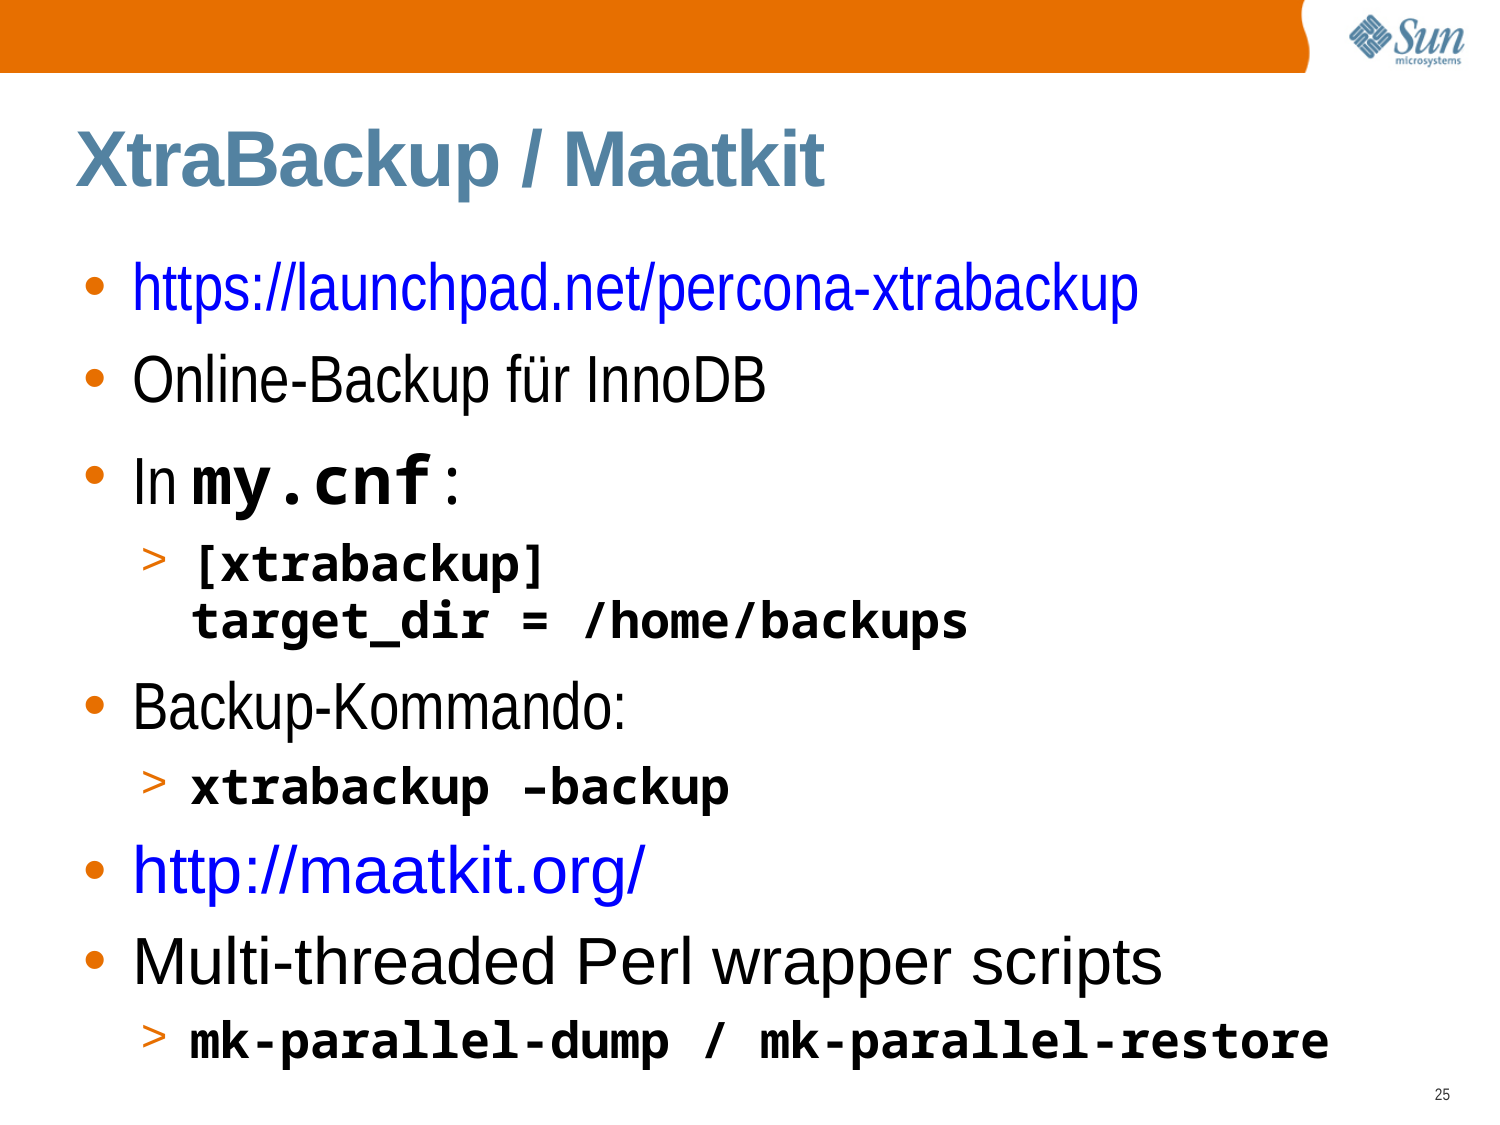

# XtraBackup / Maatkit
https://launchpad.net/percona-xtrabackup
Online-Backup für InnoDB
In my.cnf:
[xtrabackup]
target_dir = /home/backups
Backup-Kommando:
xtrabackup –backup
http://maatkit.org/
Multi-threaded Perl wrapper scripts
mk-parallel-dump / mk-parallel-restore